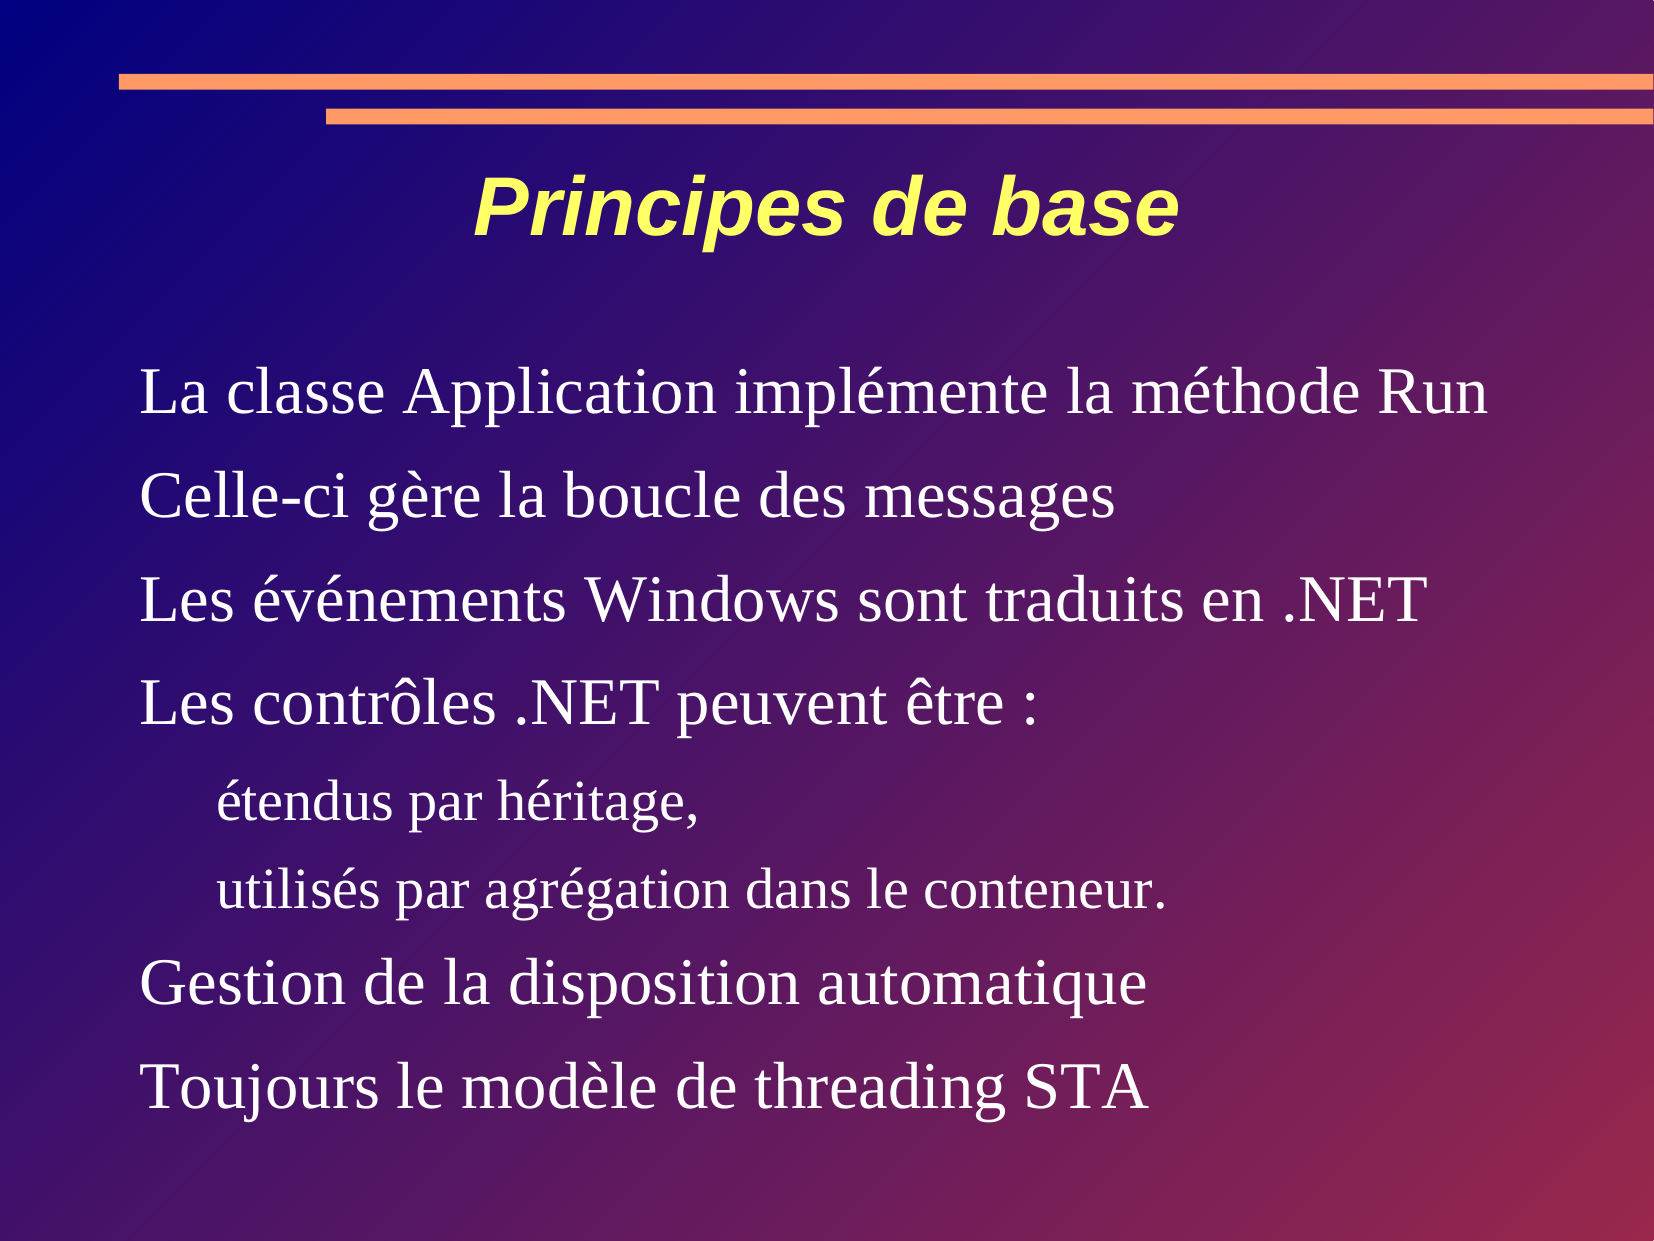

# Principes de base
La classe Application implémente la méthode Run
Celle-ci gère la boucle des messages
Les événements Windows sont traduits en .NET
Les contrôles .NET peuvent être :
étendus par héritage,
utilisés par agrégation dans le conteneur.
Gestion de la disposition automatique
Toujours le modèle de threading STA